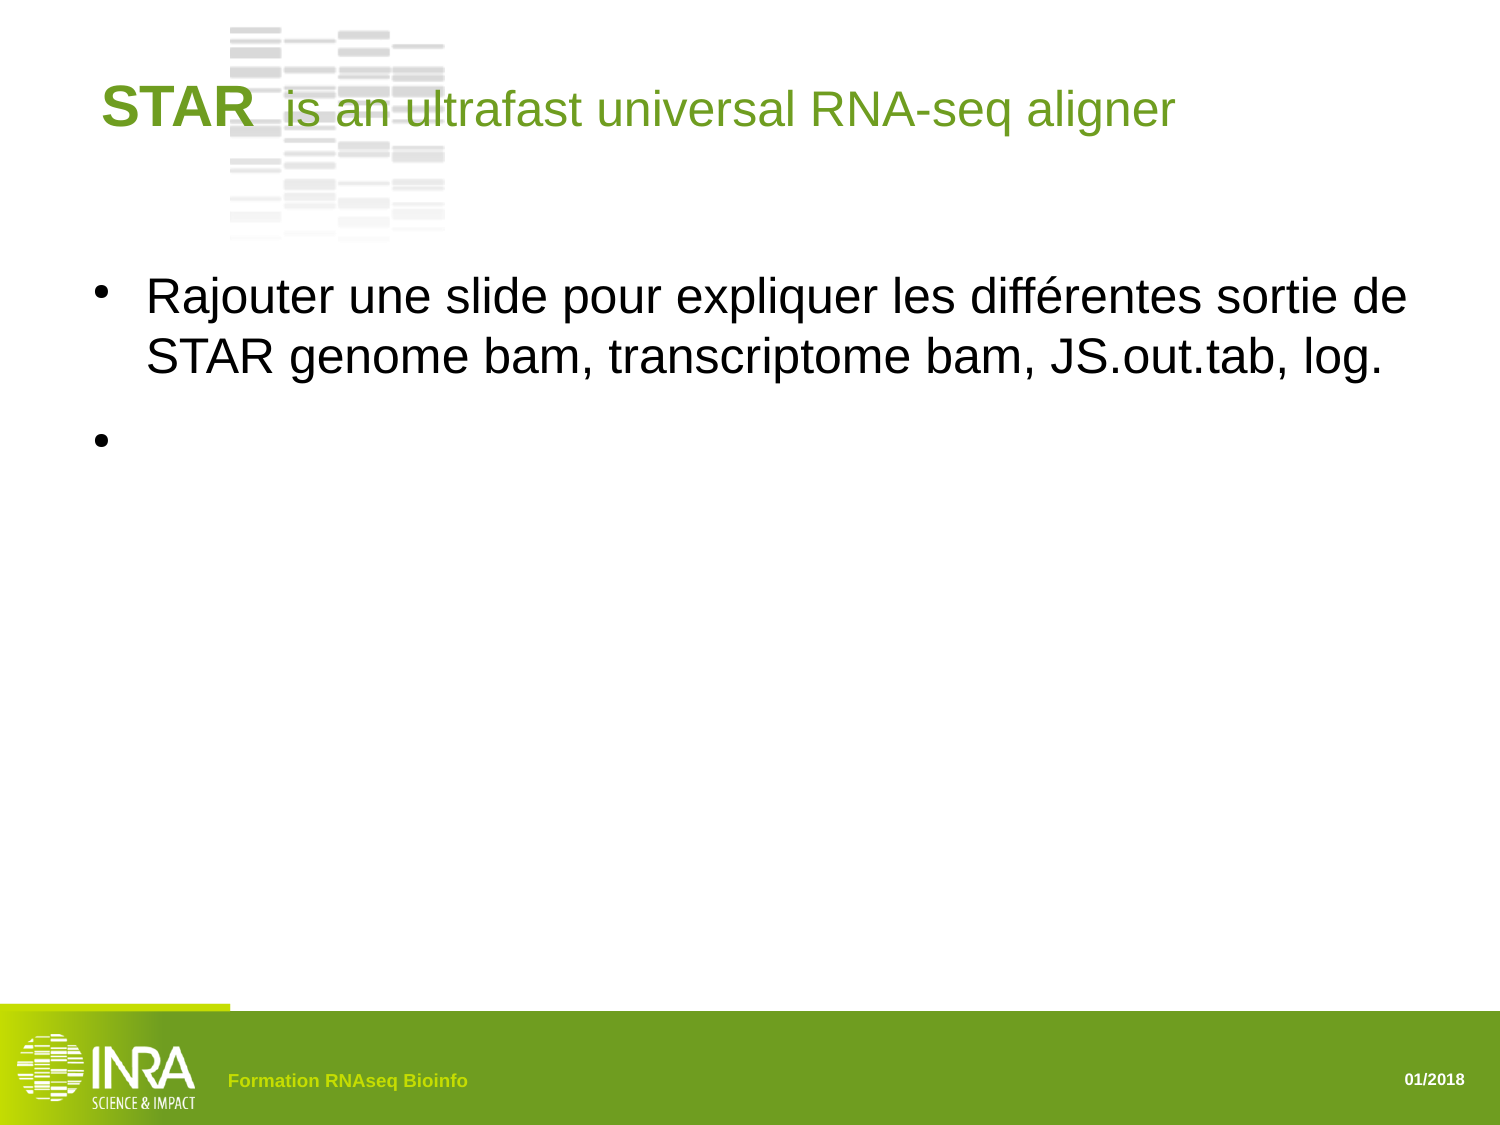

STAR is an ultrafast universal RNA-seq aligner
# Rajouter une slide pour expliquer les différentes sortie de STAR genome bam, transcriptome bam, JS.out.tab, log.